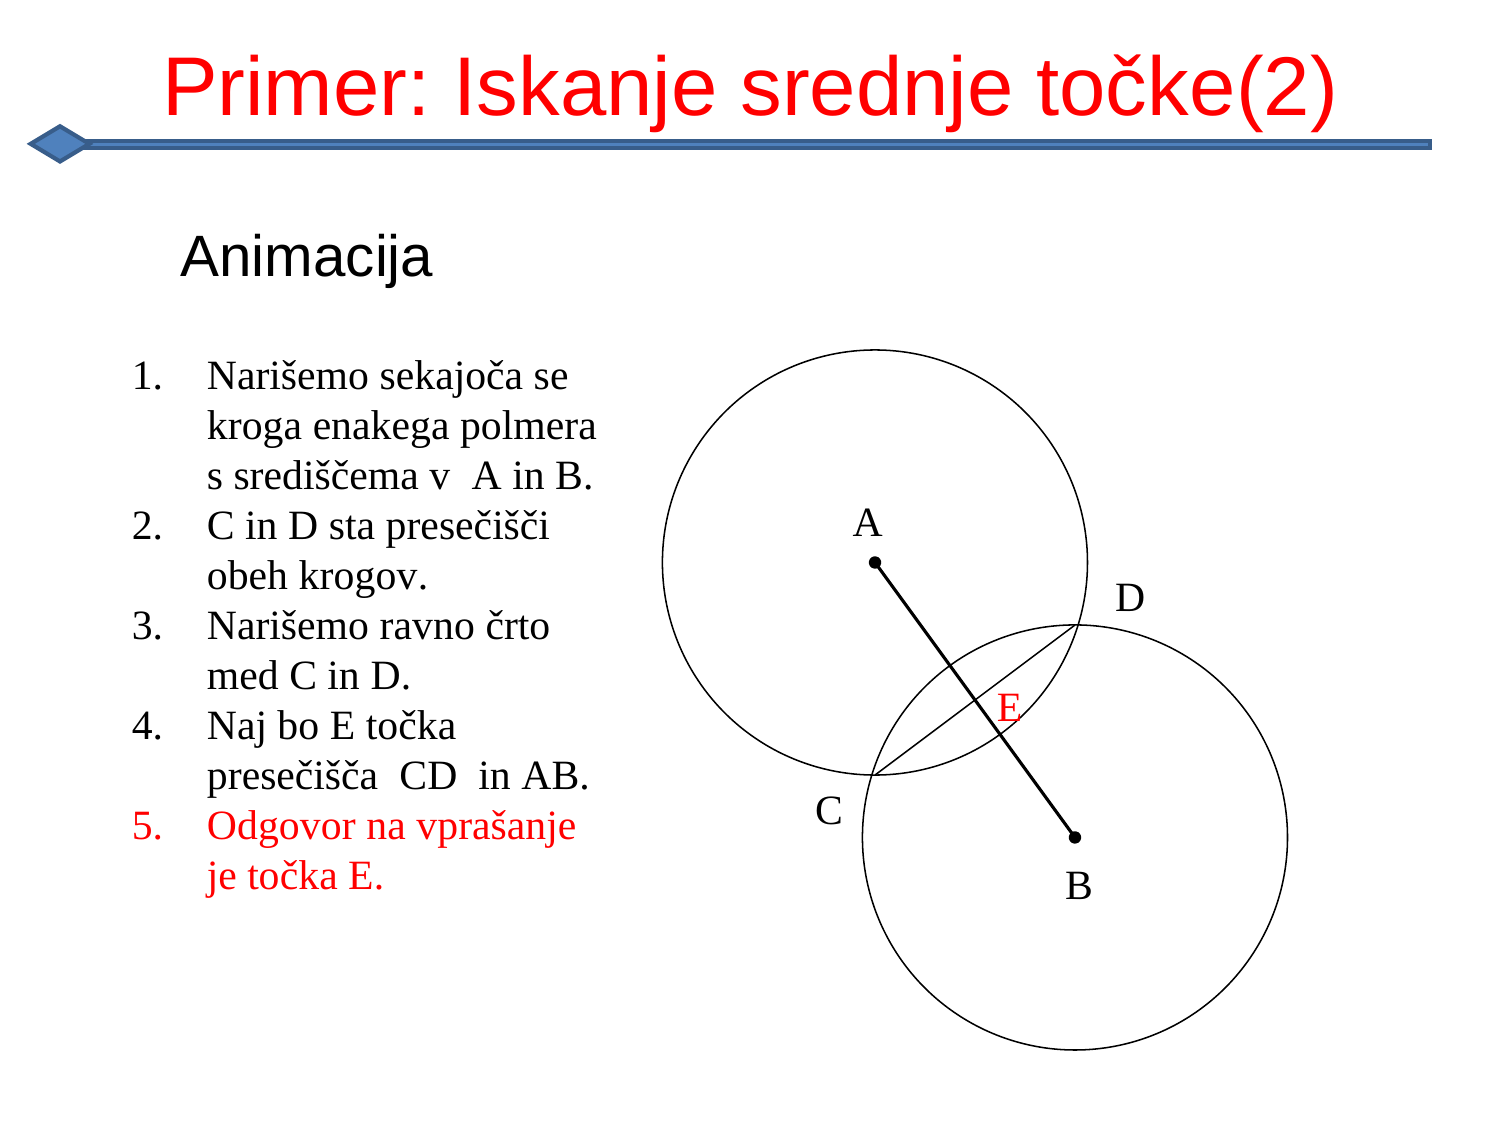

# Primer: Iskanje srednje točke(2)
Animacija
Narišemo sekajoča se kroga enakega polmera s središčema v A in B.
C in D sta presečišči	 obeh krogov.
Narišemo ravno črto med C in D.
Naj bo E točka presečišča CD in AB.
Odgovor na vprašanje je točka E.
Narišemo sekajoča se kroga enakega polmera s središčema v A in B.
C in D sta presečišči	 obeh krogov.
Narišemo ravno črto med C in D.
Naj bo E točka presečišča CD in AB.
Odgovor na vprašanje je točka E.
A
B
Narišemo sekajoča se kroga enakega polmera s središčema v A in B.
C in D sta presečišči	 obeh krogov.
Narišemo ravno črto med C in D.
Naj bo E točka presečišča CD in AB.
Odgovor na vprašanje je točka E.
D
C
Narišemo sekajoča se kroga enakega polmera s središčema v A in B.
C in D sta presečišči	 obeh krogov.
Narišemo ravno črto med C in D.
Naj bo E točka presečišča CD in AB.
Odgovor na vprašanje je točka E.
E
Narišemo sekajoča se kroga enakega polmera s središčema v A in B.
C in D sta presečišči	 obeh krogov.
Narišemo ravno črto med C in D.
Naj bo E točka presečišča CD in AB.
Odgovor na vprašanje je točka E.
Narišemo sekajoča se kroga enakega polmera s središčema v A in B.
C in D sta presečišči	 obeh krogov.
Narišemo ravno črto med C in D.
Naj bo E točka presečišča CD in AB.
Odgovor na vprašanje je točka E.